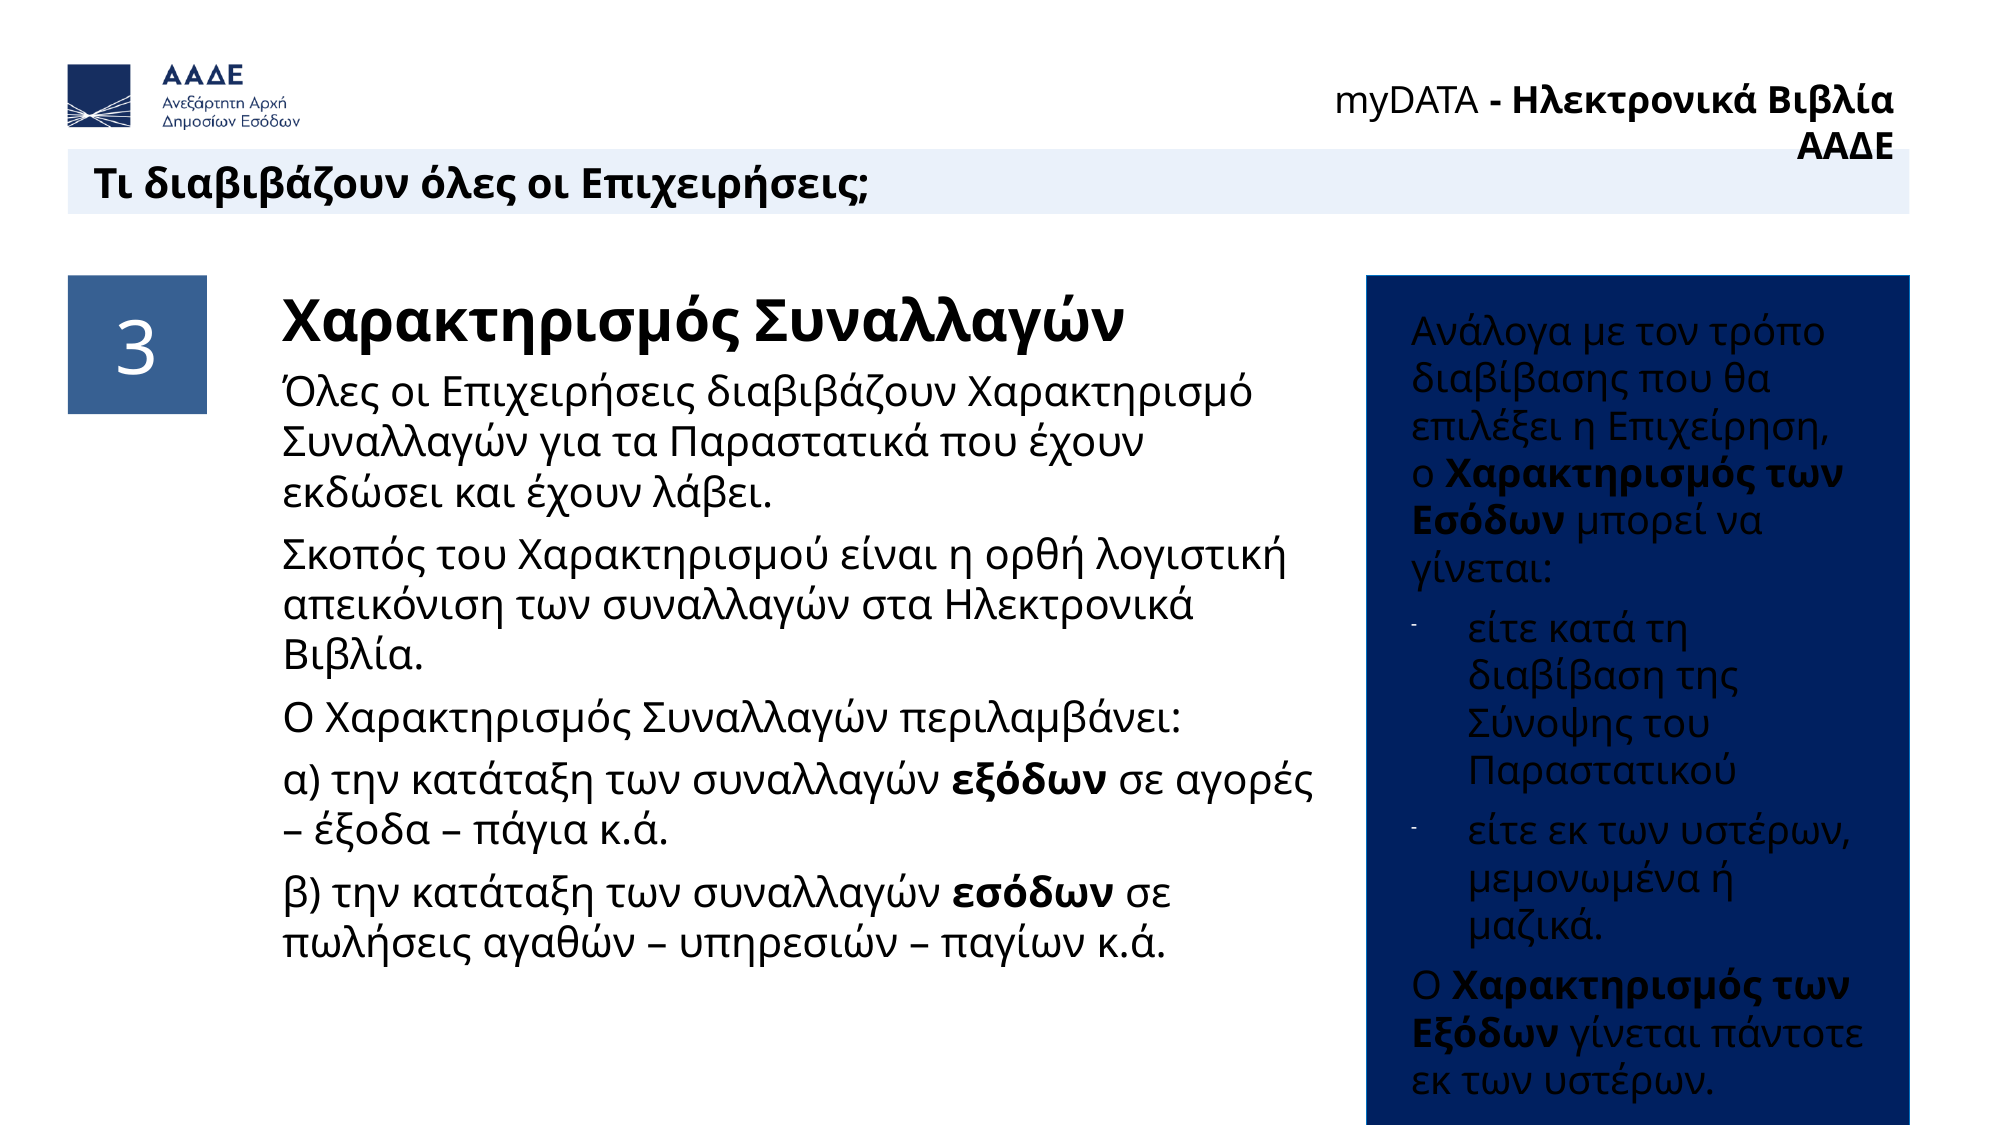

myDATA - Ηλεκτρονικά Βιβλία ΑΑΔΕ
 Τι διαβιβάζουν όλες οι Επιχειρήσεις;
3
Χαρακτηρισμός Συναλλαγών
Όλες οι Επιχειρήσεις διαβιβάζουν Χαρακτηρισμό Συναλλαγών για τα Παραστατικά που έχουν εκδώσει και έχουν λάβει.
Σκοπός του Χαρακτηρισμού είναι η ορθή λογιστική απεικόνιση των συναλλαγών στα Ηλεκτρονικά Βιβλία.
Ο Χαρακτηρισμός Συναλλαγών περιλαμβάνει:
α) την κατάταξη των συναλλαγών εξόδων σε αγορές – έξοδα – πάγια κ.ά.
β) την κατάταξη των συναλλαγών εσόδων σε πωλήσεις αγαθών – υπηρεσιών – παγίων κ.ά.
Ανάλογα με τον τρόπο διαβίβασης που θα επιλέξει η Επιχείρηση, ο Χαρακτηρισμός των Εσόδων μπορεί να γίνεται:
είτε κατά τη διαβίβαση της Σύνοψης του Παραστατικού
είτε εκ των υστέρων, μεμονωμένα ή μαζικά.
Ο Χαρακτηρισμός των Εξόδων γίνεται πάντοτε εκ των υστέρων.